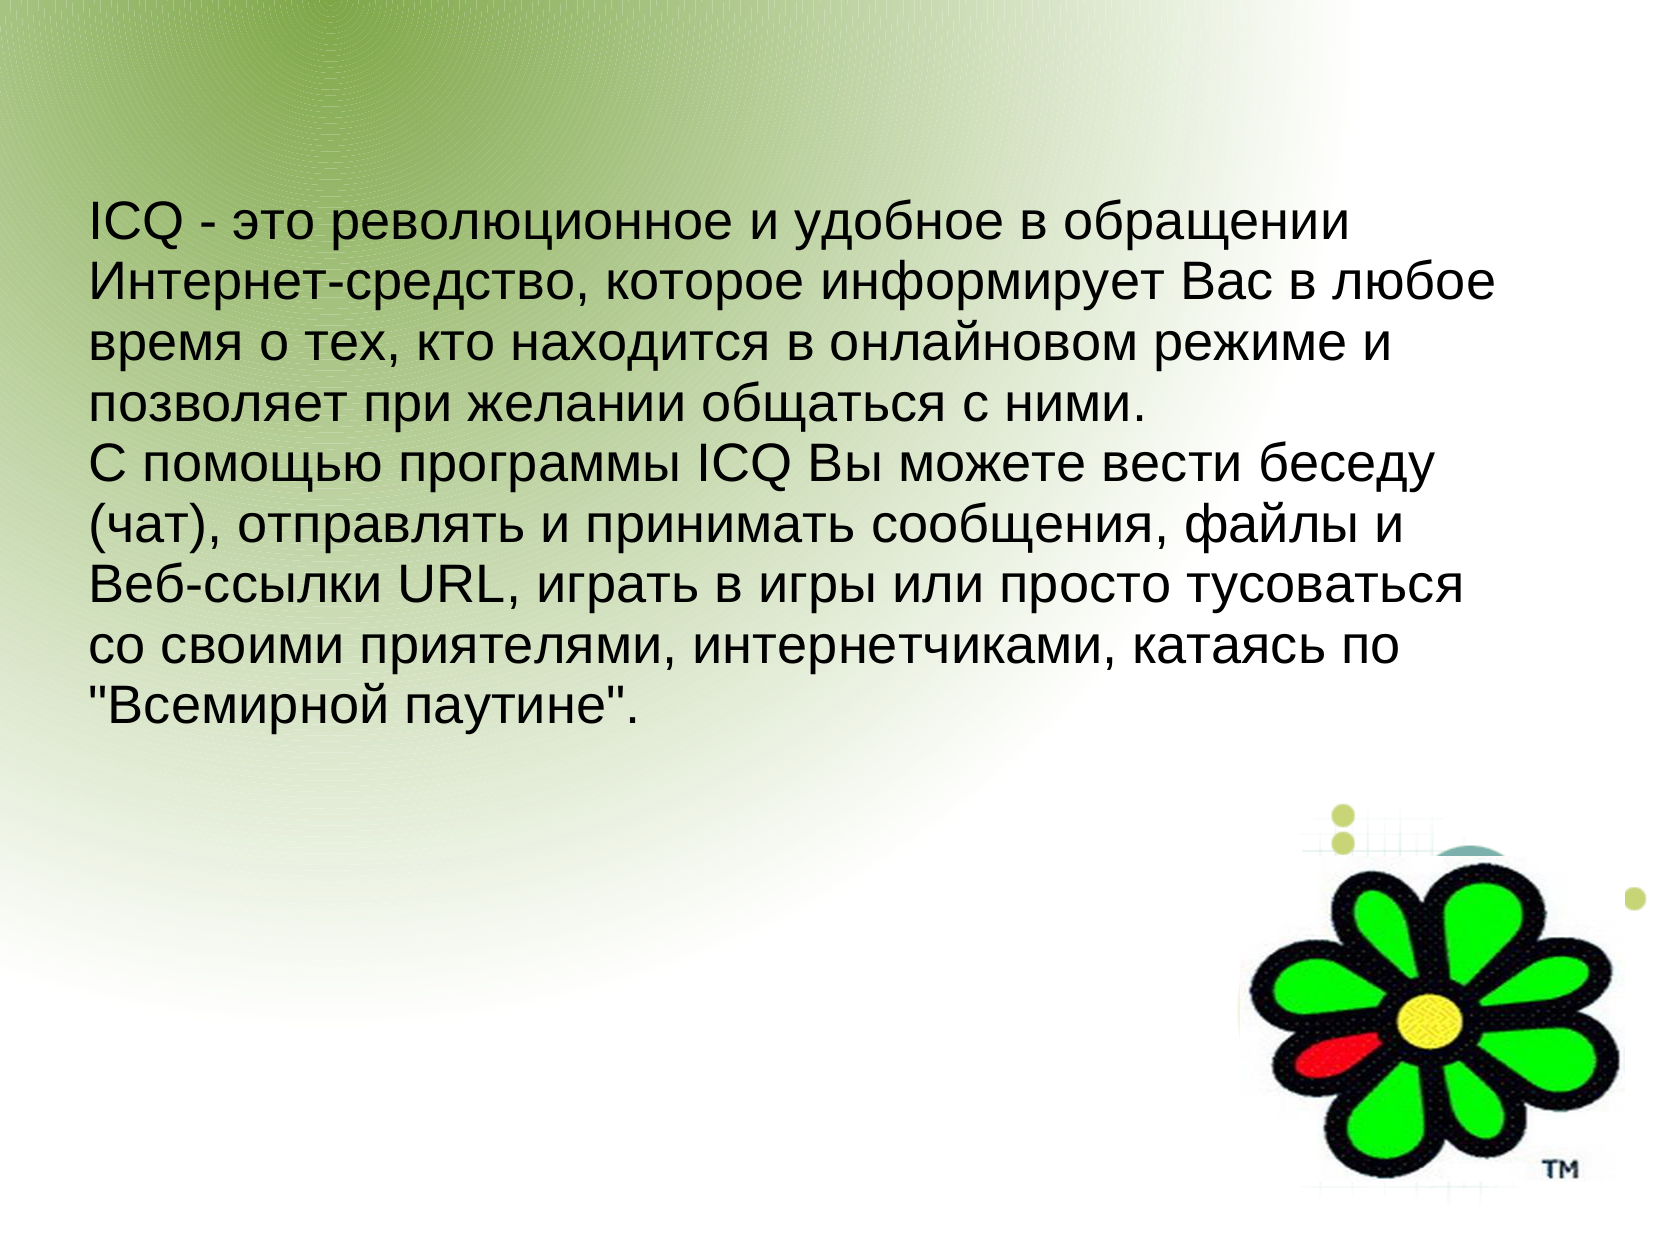

ICQ - это революционное и удобное в обращении Интернет-средство, которое информирует Вас в любое время о тех, кто находится в онлайновом режиме и позволяет при желании общаться с ними.
С помощью программы ICQ Вы можете вести беседу (чат), отправлять и принимать сообщения, файлы и Веб-ссылки URL, играть в игры или просто тусоваться со своими приятелями, интернетчиками, катаясь по "Всемирной паутине".